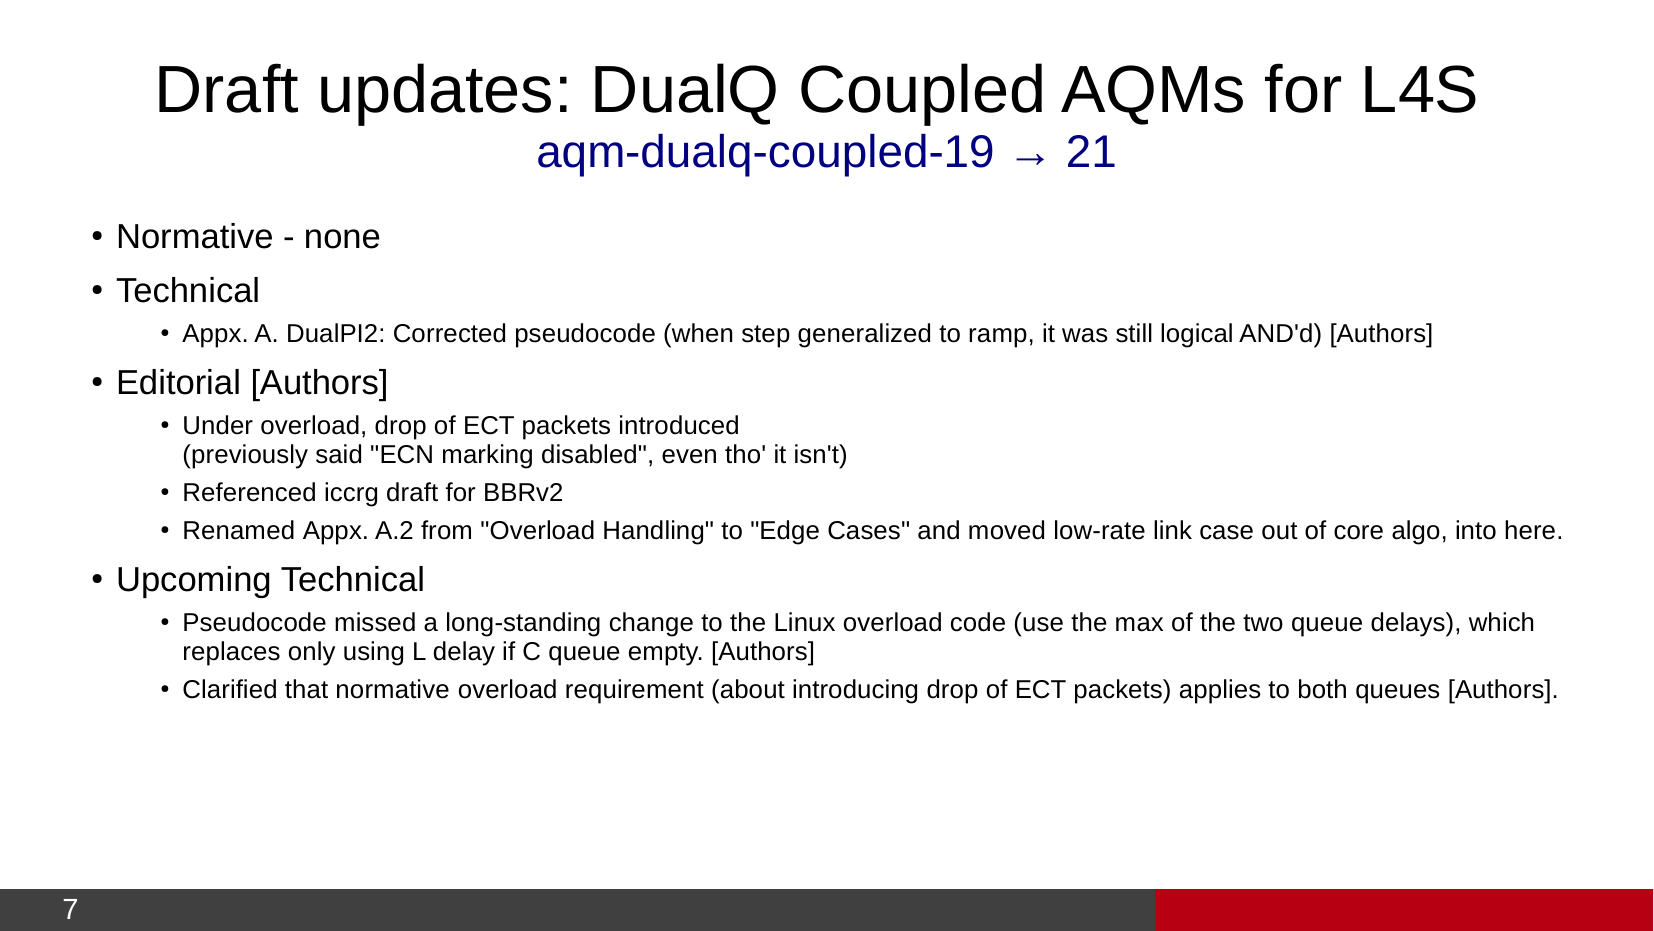

# Draft updates: DualQ Coupled AQMs for L4S aqm-dualq-coupled-19 → 21
Normative - none
Technical
Appx. A. DualPI2: Corrected pseudocode (when step generalized to ramp, it was still logical AND'd) [Authors]
Editorial [Authors]
Under overload, drop of ECT packets introduced
(previously said "ECN marking disabled", even tho' it isn't)
Referenced iccrg draft for BBRv2
Renamed Appx. A.2 from "Overload Handling" to "Edge Cases" and moved low-rate link case out of core algo, into here.
Upcoming Technical
Pseudocode missed a long-standing change to the Linux overload code (use the max of the two queue delays), which replaces only using L delay if C queue empty. [Authors]
Clarified that normative overload requirement (about introducing drop of ECT packets) applies to both queues [Authors].
7